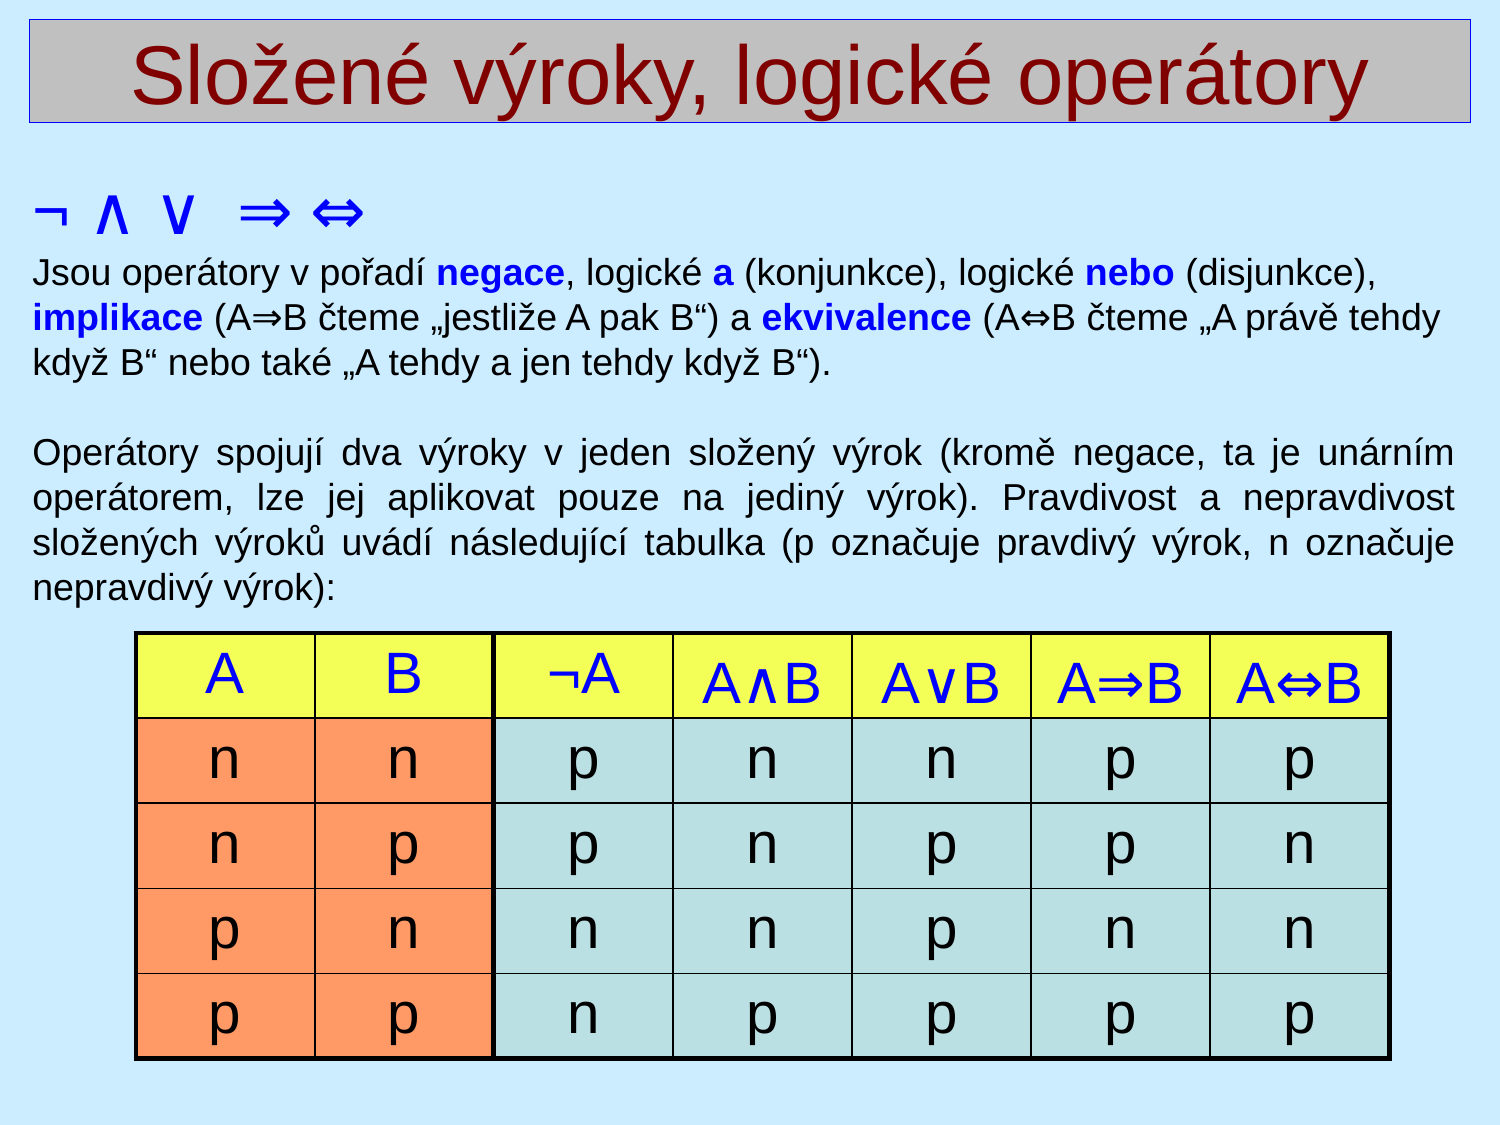

# Složené výroky, logické operátory
¬ ∧ ∨ ⇒ ⇔
Jsou operátory v pořadí negace, logické a (konjunkce), logické nebo (disjunkce), implikace (A⇒B čteme „jestliže A pak B“) a ekvivalence (A⇔B čteme „A právě tehdy když B“ nebo také „A tehdy a jen tehdy když B“).
Operátory spojují dva výroky v jeden složený výrok (kromě negace, ta je unárním operátorem, lze jej aplikovat pouze na jediný výrok). Pravdivost a nepravdivost složených výroků uvádí následující tabulka (p označuje pravdivý výrok, n označuje nepravdivý výrok):
| A | B | ¬A | A∧B | A∨B | A⇒B | A⇔B |
| --- | --- | --- | --- | --- | --- | --- |
| n | n | p | n | n | p | p |
| n | p | p | n | p | p | n |
| p | n | n | n | p | n | n |
| p | p | n | p | p | p | p |